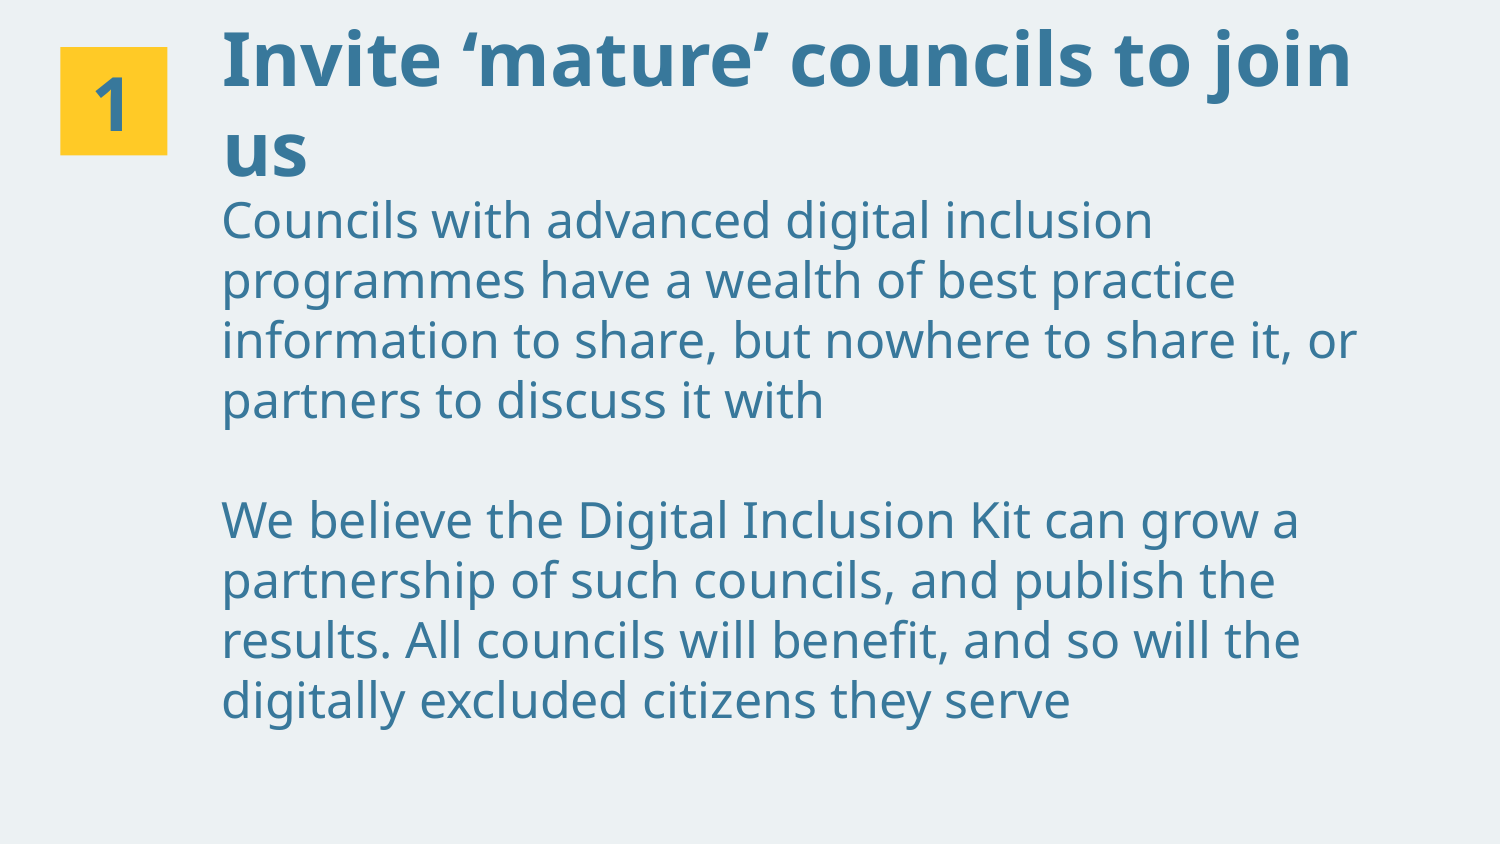

1
# Invite ‘mature’ councils to join us
Councils with advanced digital inclusion programmes have a wealth of best practice information to share, but nowhere to share it, or partners to discuss it with
We believe the Digital Inclusion Kit can grow a partnership of such councils, and publish the results. All councils will benefit, and so will the digitally excluded citizens they serve